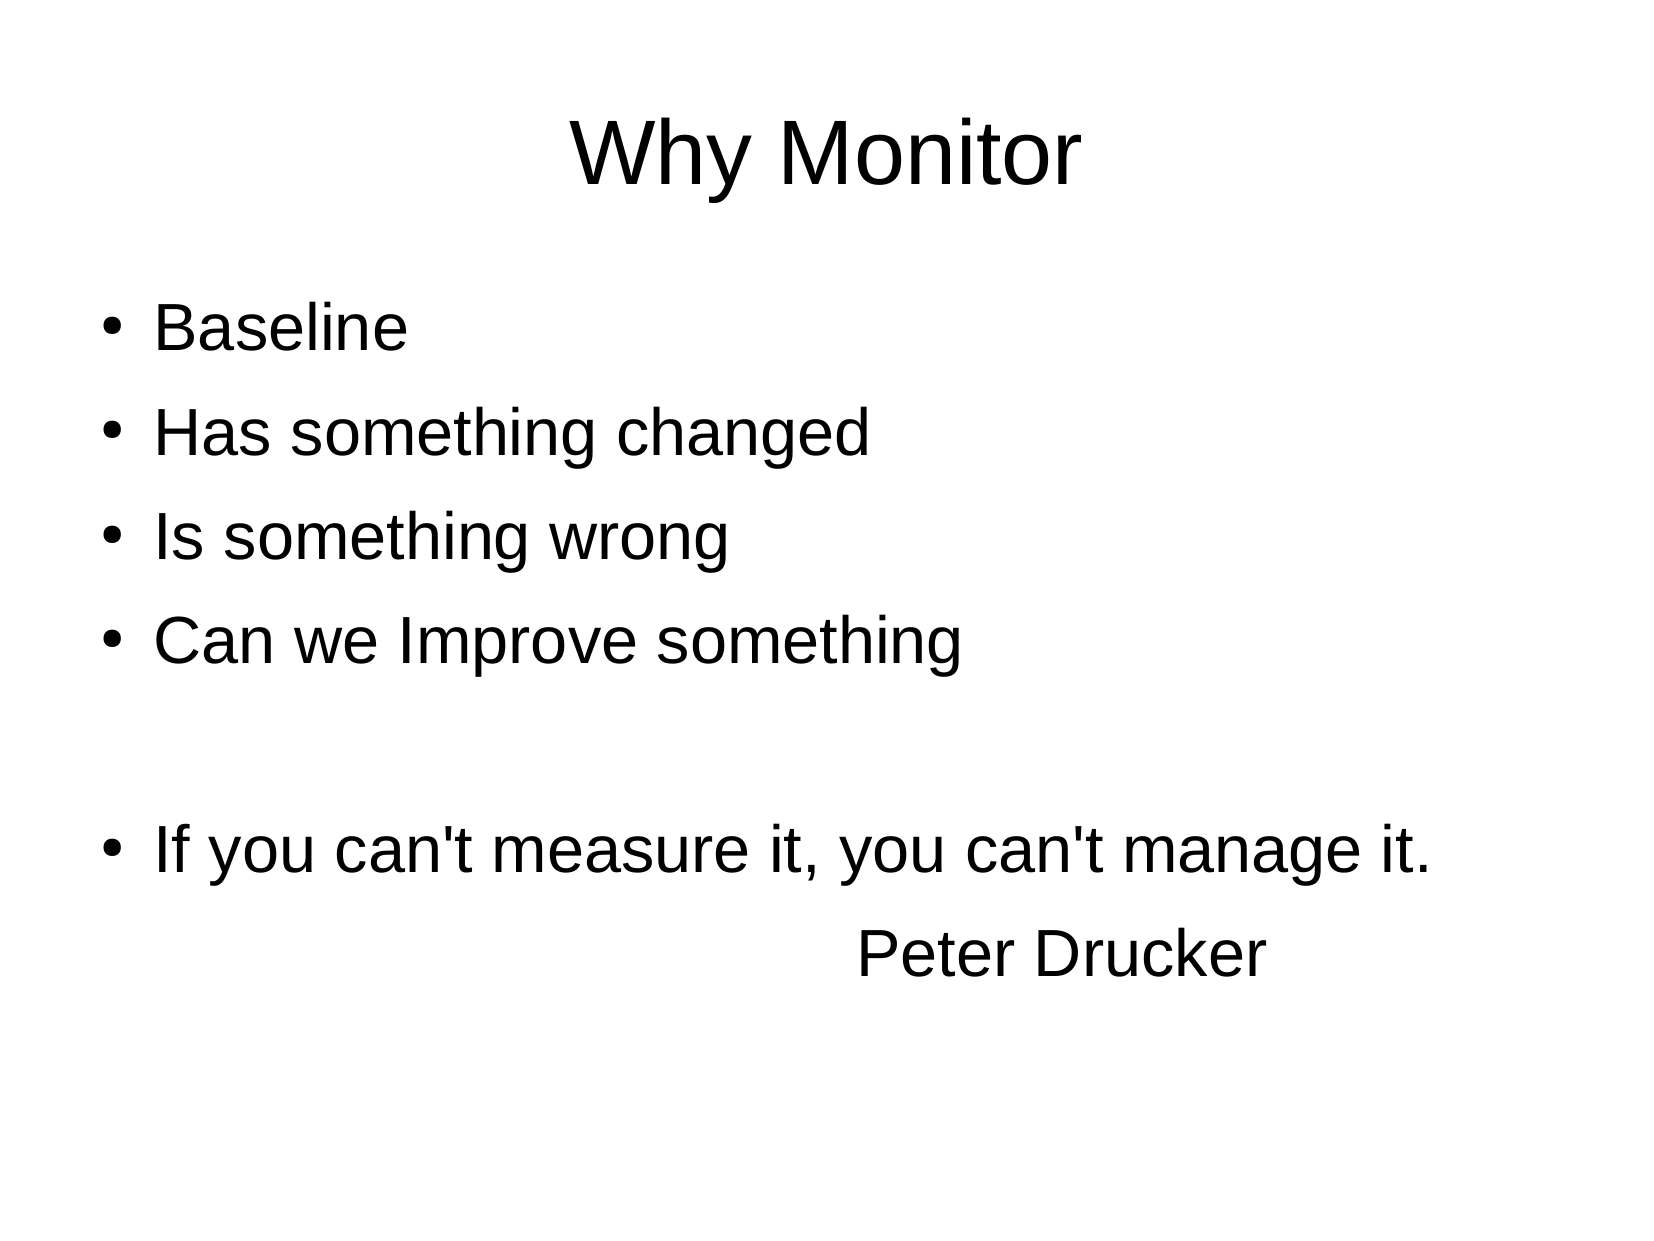

# Why Monitor
Baseline
Has something changed
Is something wrong
Can we Improve something
If you can't measure it, you can't manage it.
 Peter Drucker